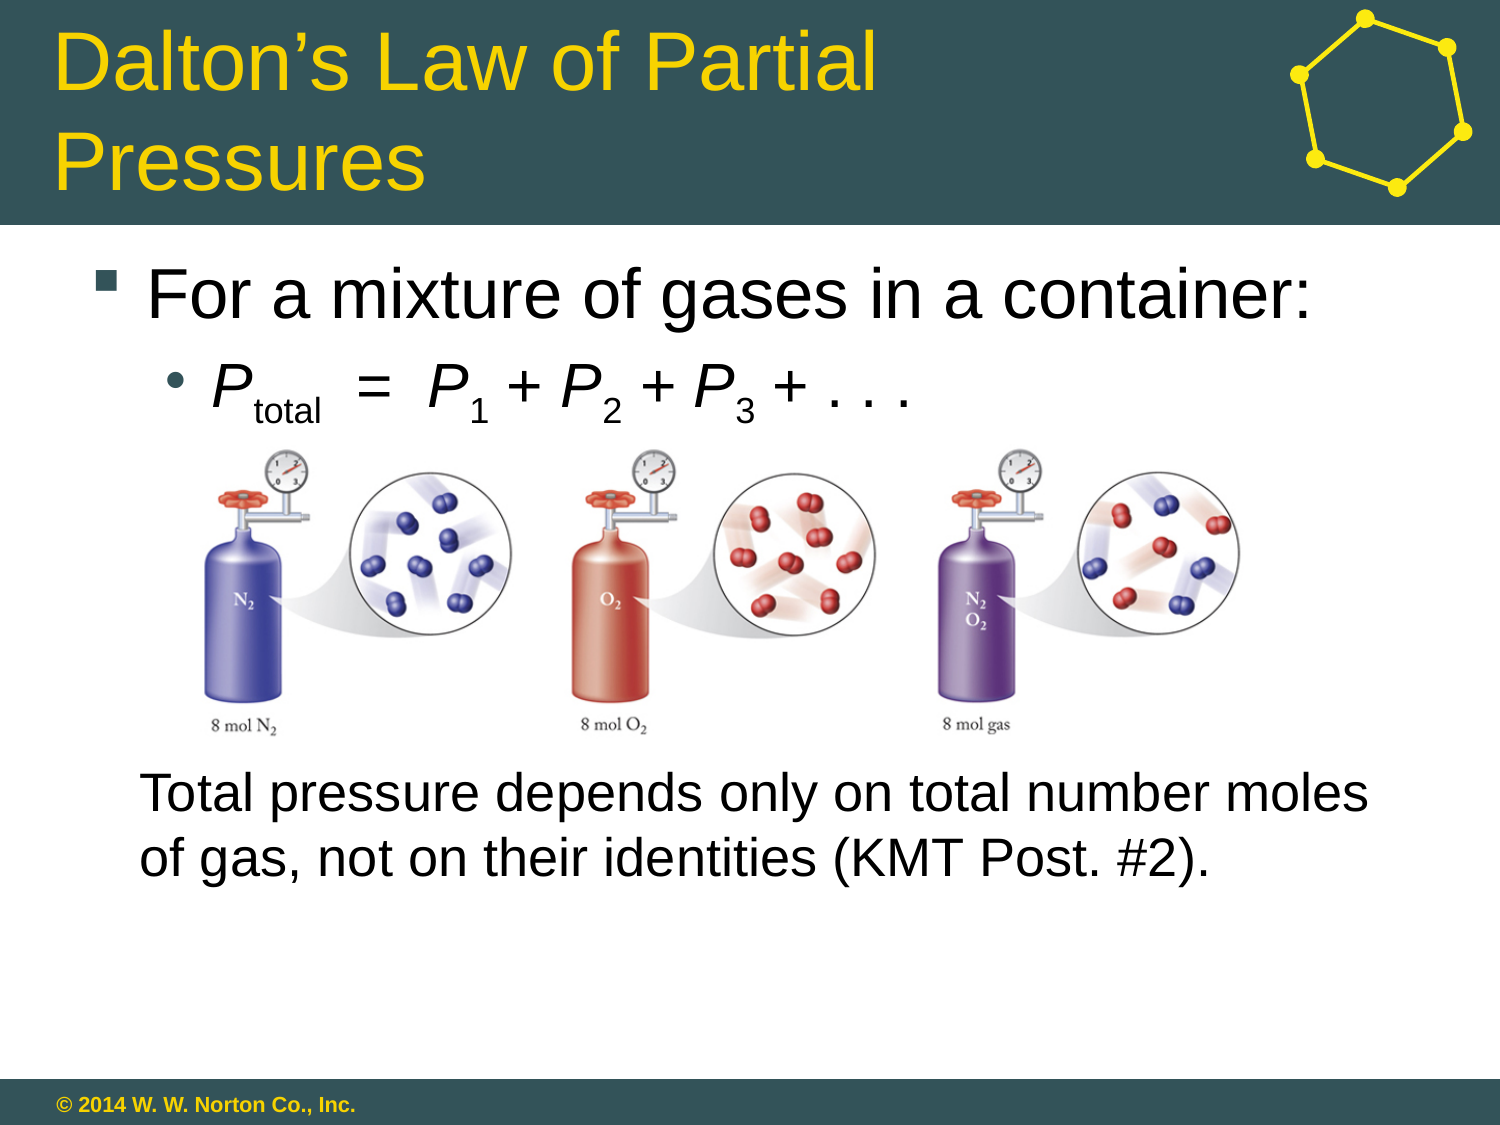

# Dalton’s Law of Partial Pressures
For a mixture of gases in a container:
Ptotal = P1 + P2 + P3 + . . .
Total pressure depends only on total number moles of gas, not on their identities (KMT Post. #2).